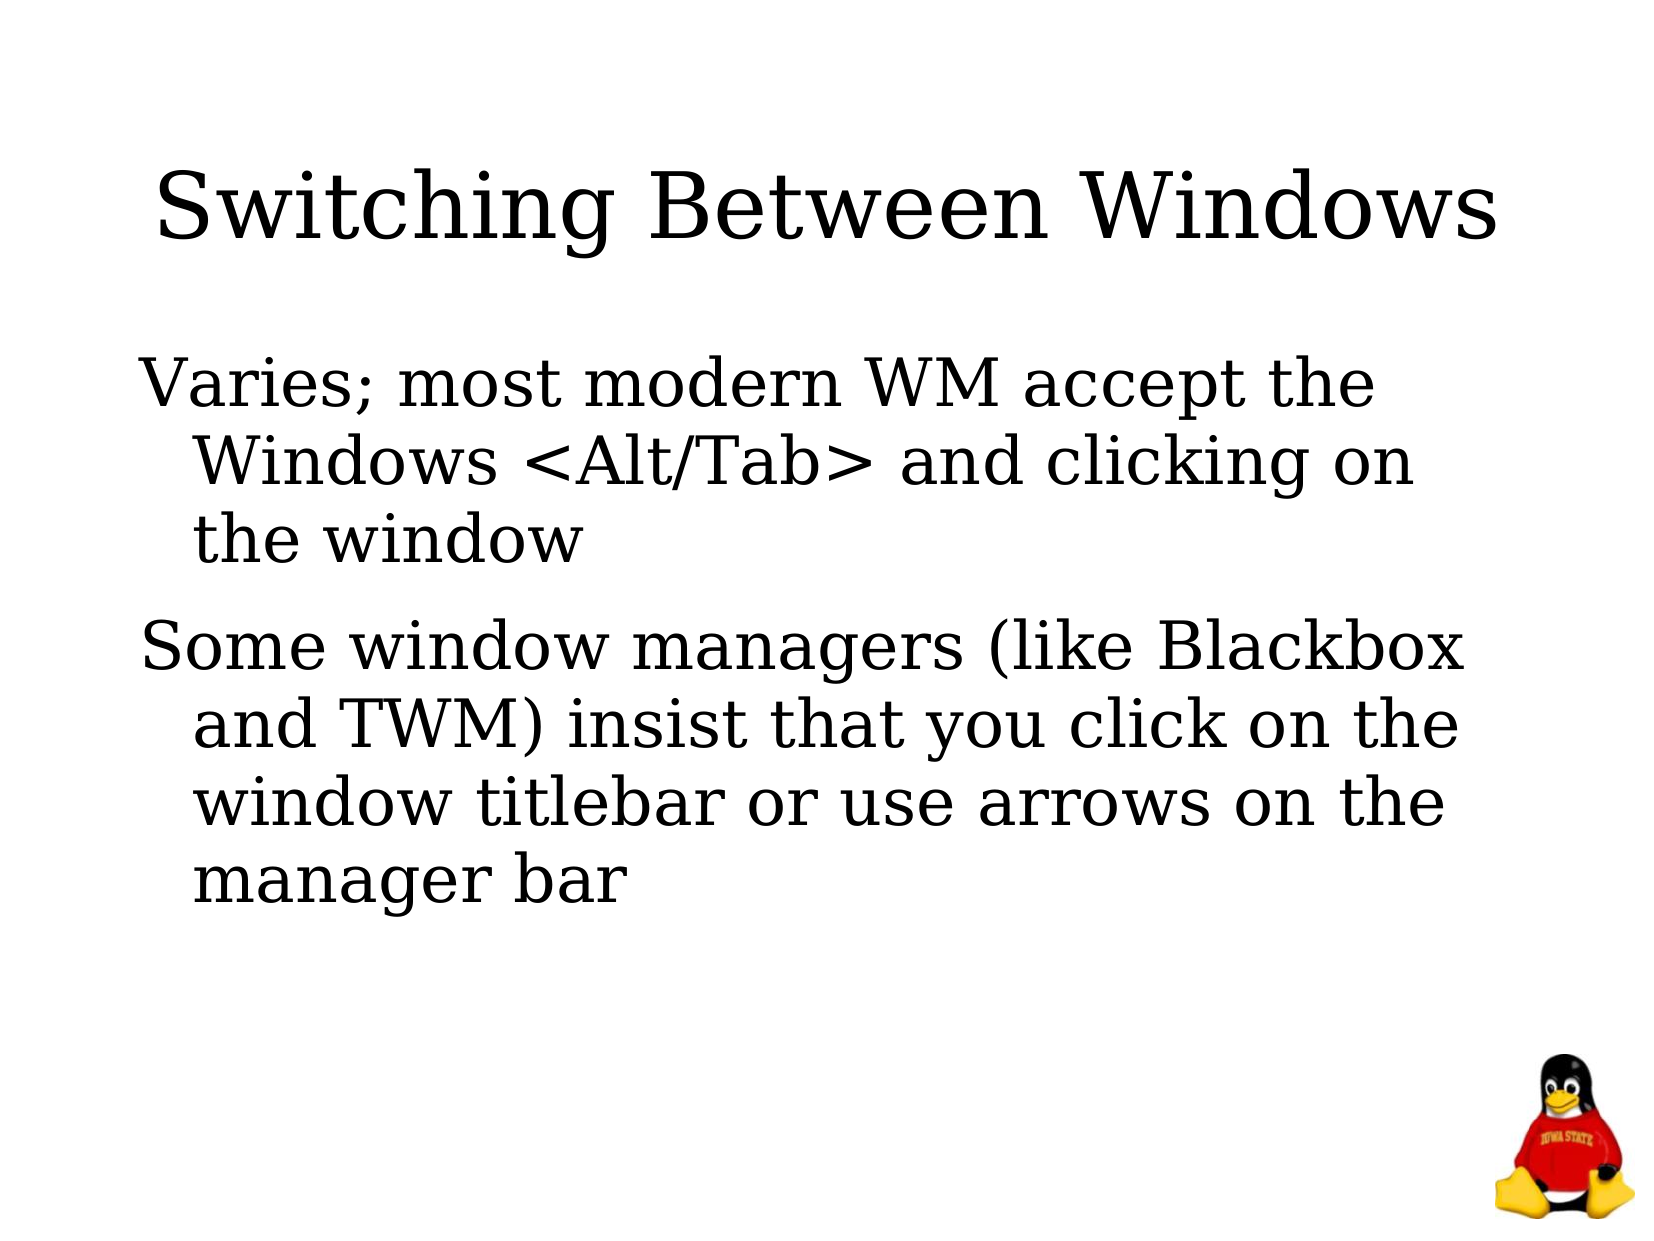

# Switching Between Windows
Varies; most modern WM accept the Windows <Alt/Tab> and clicking on the window
Some window managers (like Blackbox and TWM) insist that you click on the window titlebar or use arrows on the manager bar